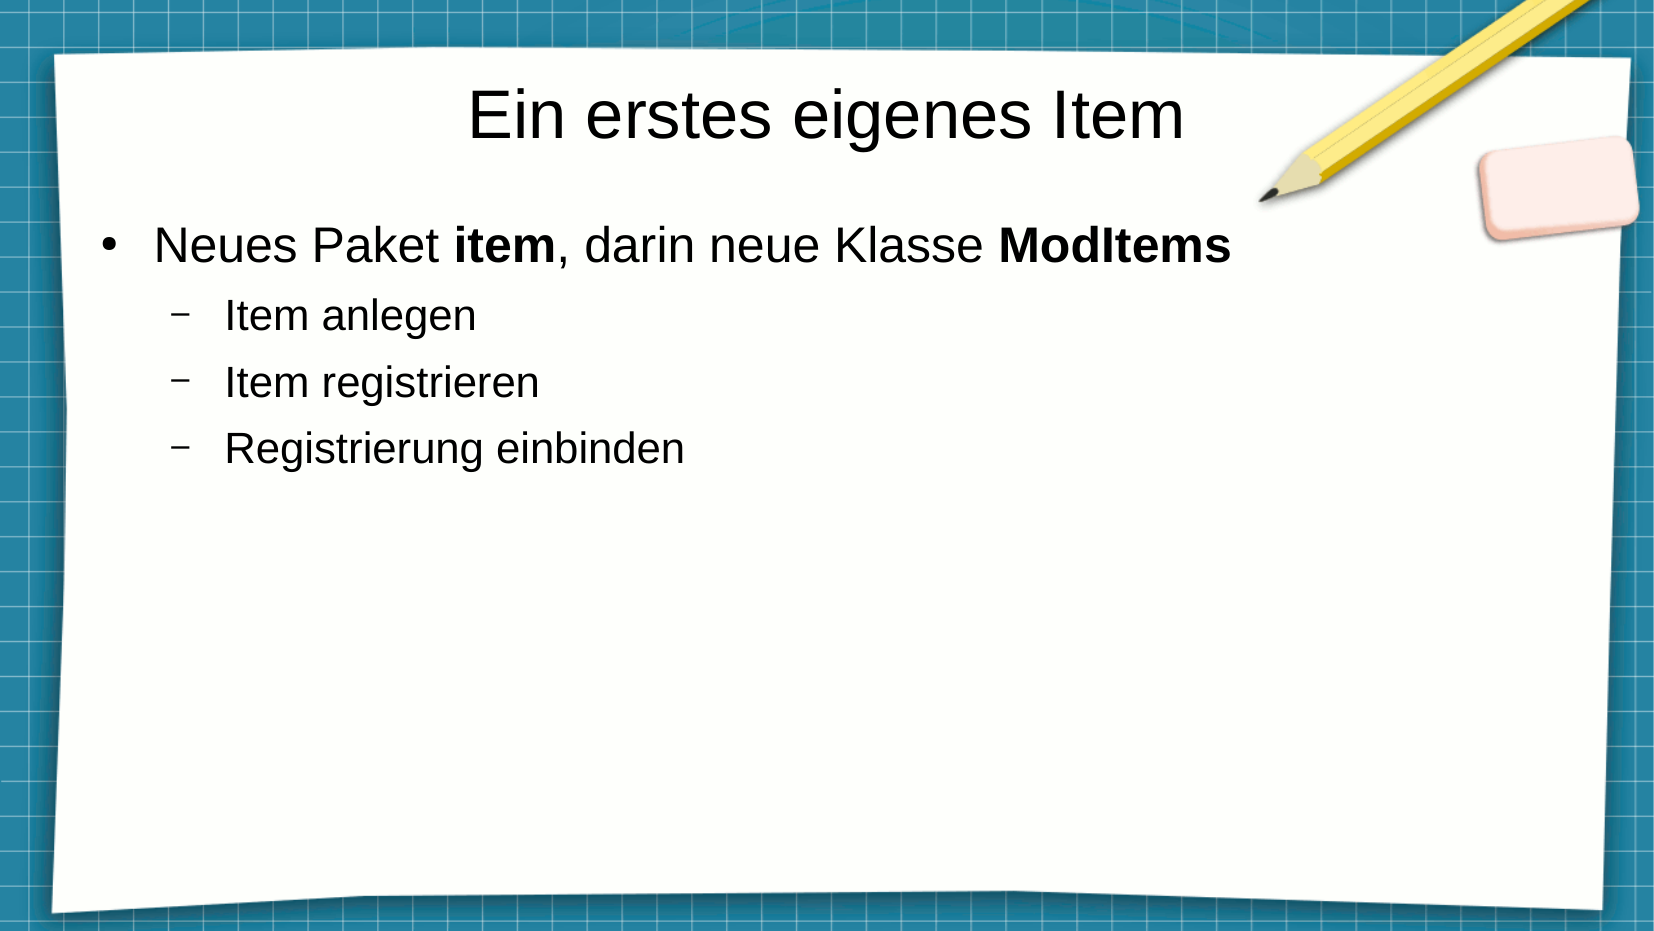

# Ein erstes eigenes Item
Neues Paket item, darin neue Klasse ModItems
Item anlegen
Item registrieren
Registrierung einbinden